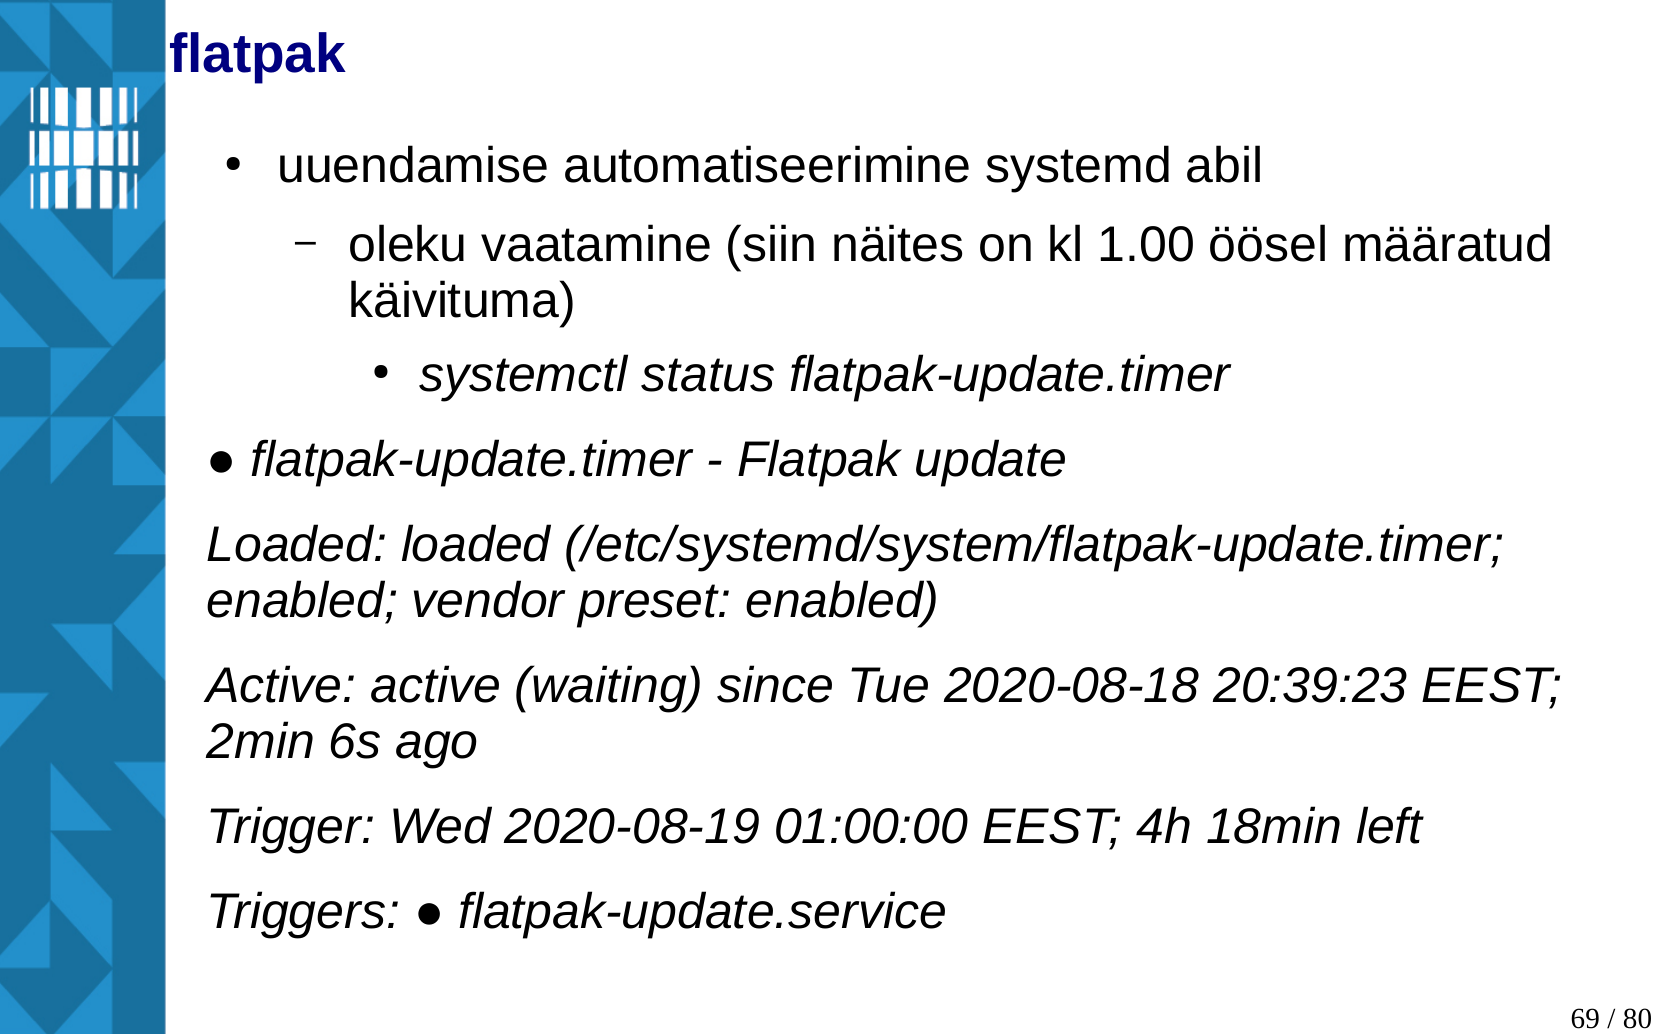

# flatpak
uuendamise automatiseerimine systemd abil
oleku vaatamine (siin näites on kl 1.00 öösel määratud käivituma)
systemctl status flatpak-update.timer
● flatpak-update.timer - Flatpak update
Loaded: loaded (/etc/systemd/system/flatpak-update.timer; enabled; vendor preset: enabled)
Active: active (waiting) since Tue 2020-08-18 20:39:23 EEST; 2min 6s ago
Trigger: Wed 2020-08-19 01:00:00 EEST; 4h 18min left
Triggers: ● flatpak-update.service
69